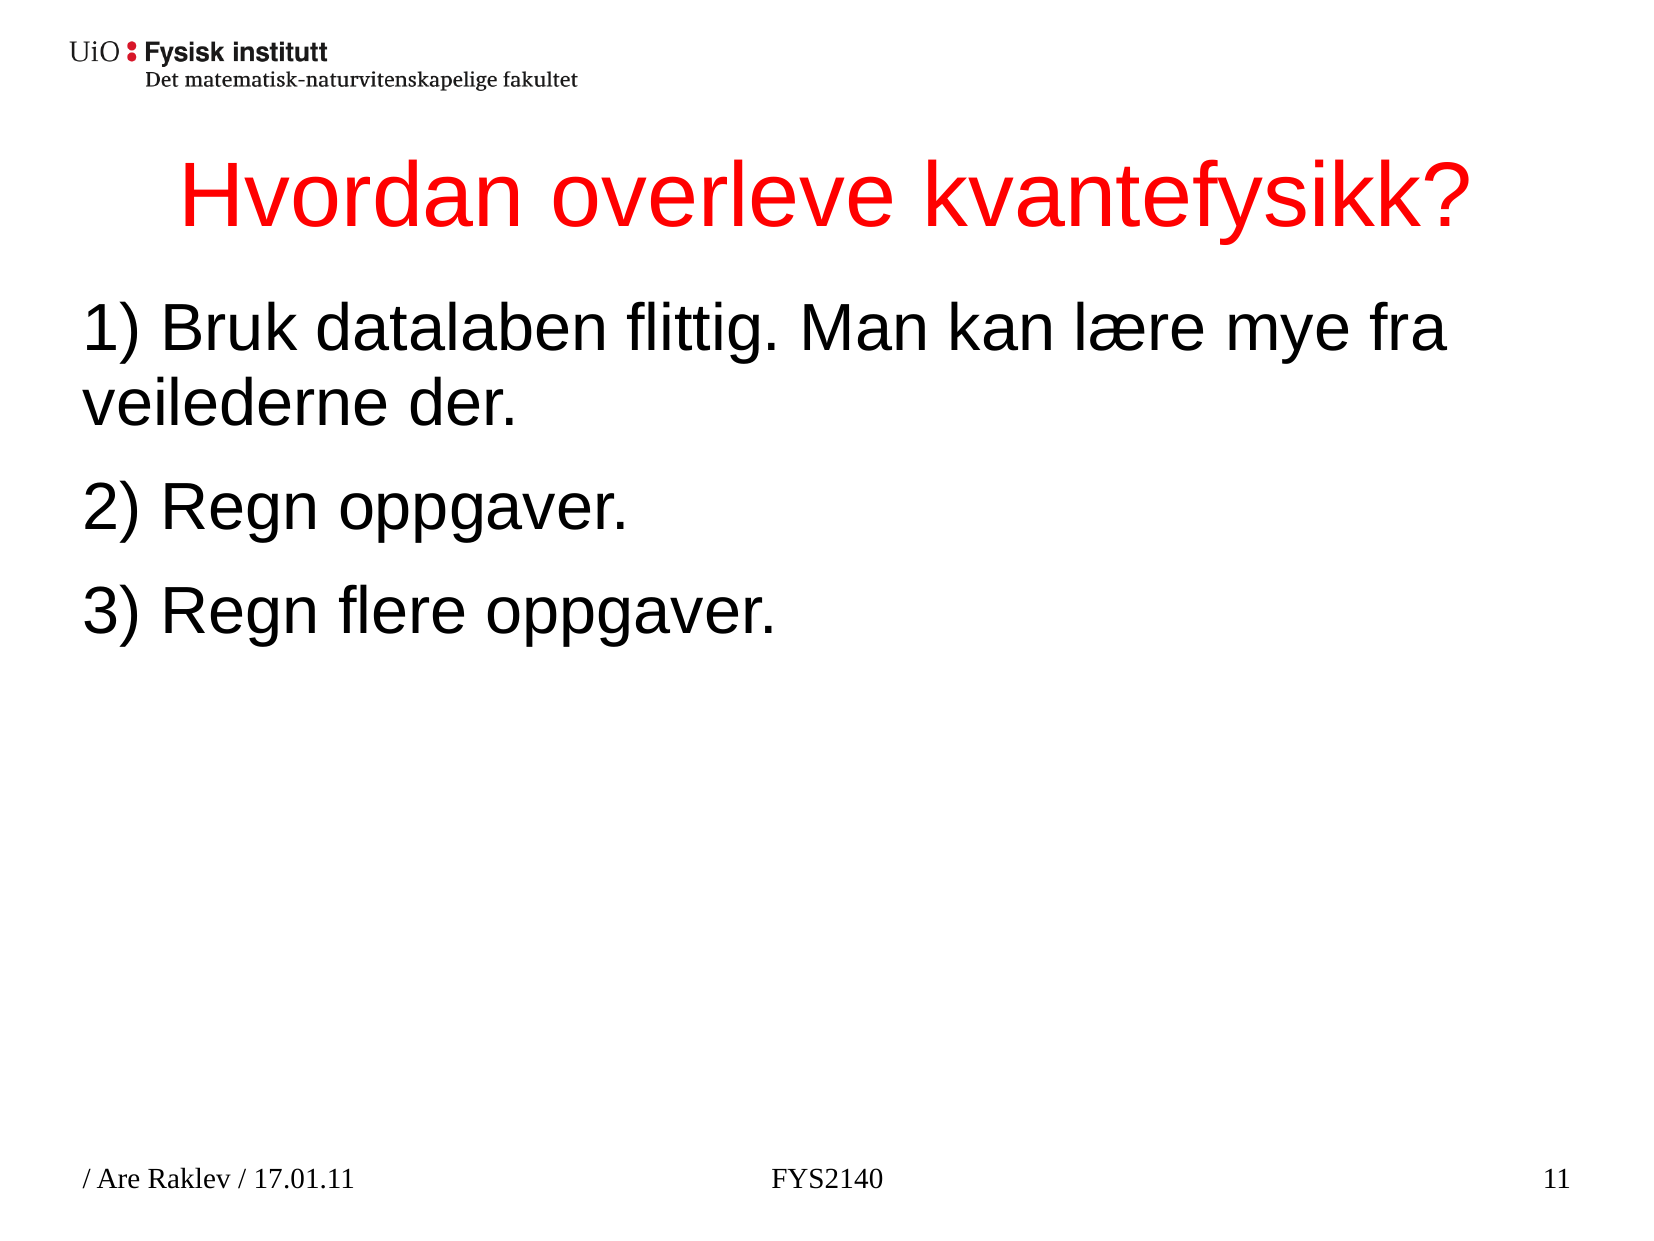

# Hvordan overleve kvantefysikk?
Bruk datalaben flittig. Man kan lære mye fra veilederne der.
Regn oppgaver.
Regn flere oppgaver.
/ Are Raklev / 17.01.11
FYS2140
11